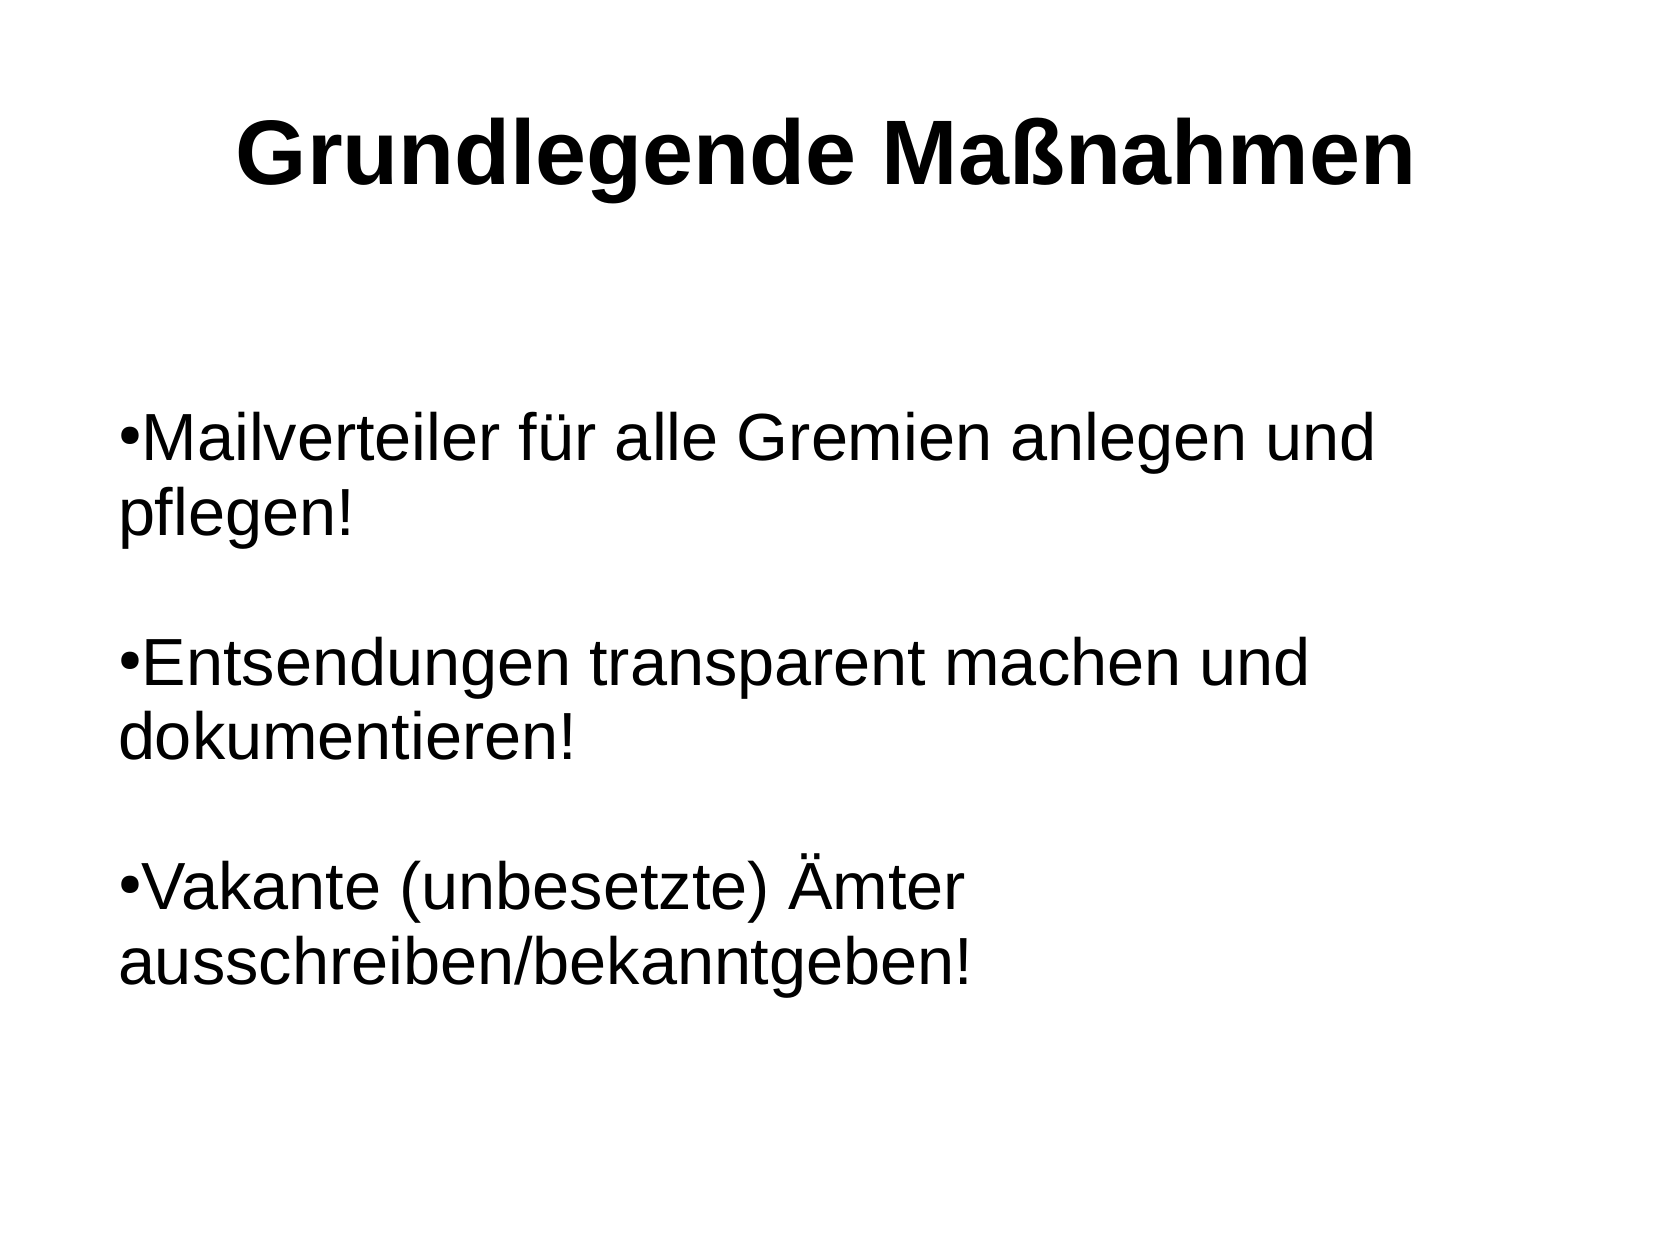

# Grundlegende Maßnahmen
Mailverteiler für alle Gremien anlegen und pflegen!
Entsendungen transparent machen und dokumentieren!
Vakante (unbesetzte) Ämter ausschreiben/bekanntgeben!